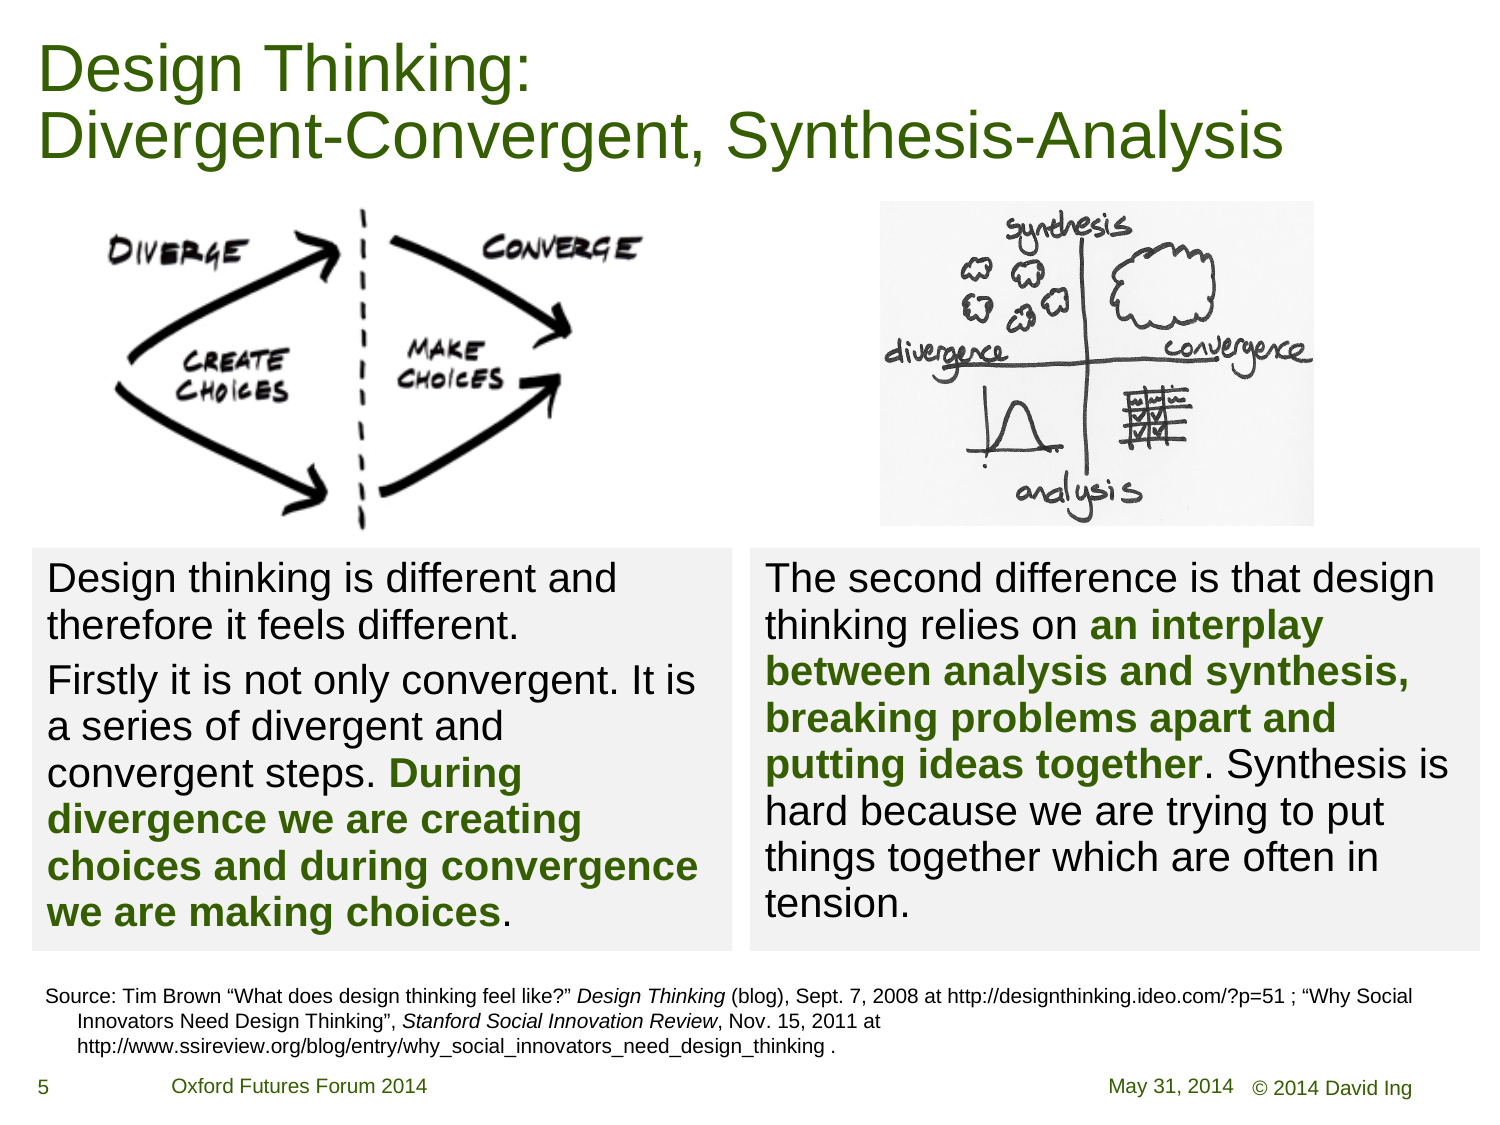

# Design Thinking: Divergent-Convergent, Synthesis-Analysis
Design thinking is different and therefore it feels different.
Firstly it is not only convergent. It is a series of divergent and convergent steps. During divergence we are creating choices and during convergence we are making choices.
The second difference is that design thinking relies on an interplay between analysis and synthesis, breaking problems apart and putting ideas together. Synthesis is hard because we are trying to put things together which are often in tension.
Source: Tim Brown “What does design thinking feel like?” Design Thinking (blog), Sept. 7, 2008 at http://designthinking.ideo.com/?p=51 ; “Why Social Innovators Need Design Thinking”, Stanford Social Innovation Review, Nov. 15, 2011 at http://www.ssireview.org/blog/entry/why_social_innovators_need_design_thinking .
-
Oxford Futures Forum 2014
May 31, 2014
5